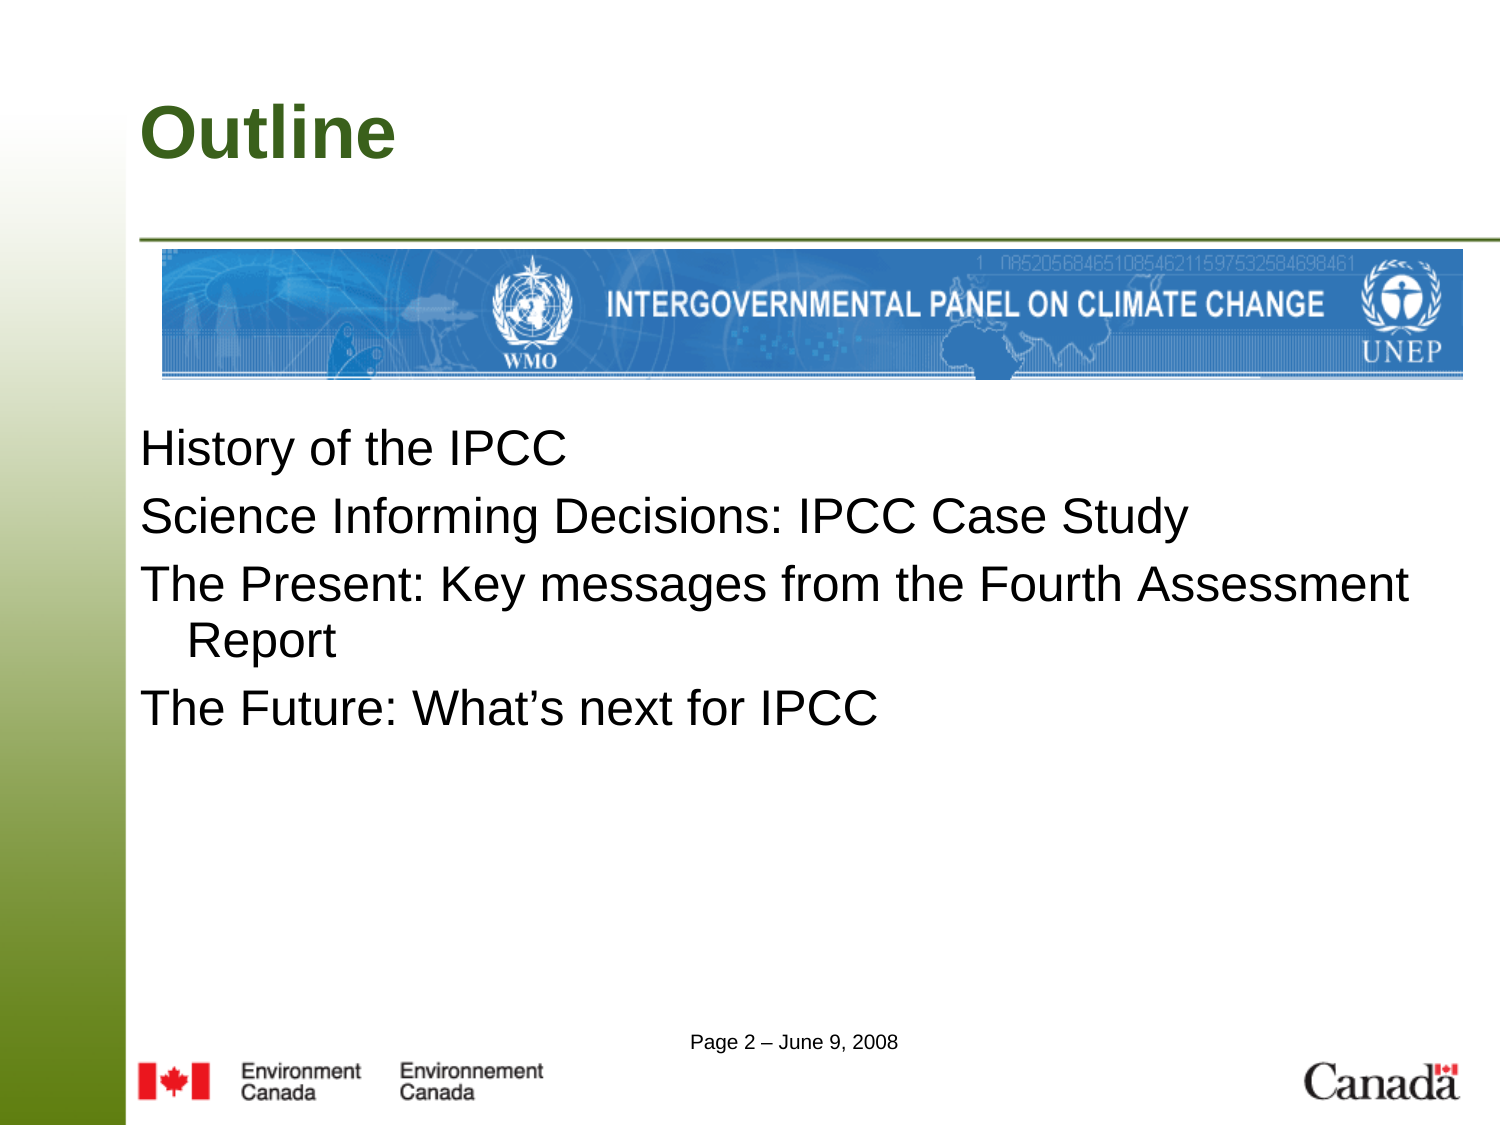

# Outline
History of the IPCC
Science Informing Decisions: IPCC Case Study
The Present: Key messages from the Fourth Assessment Report
The Future: What’s next for IPCC